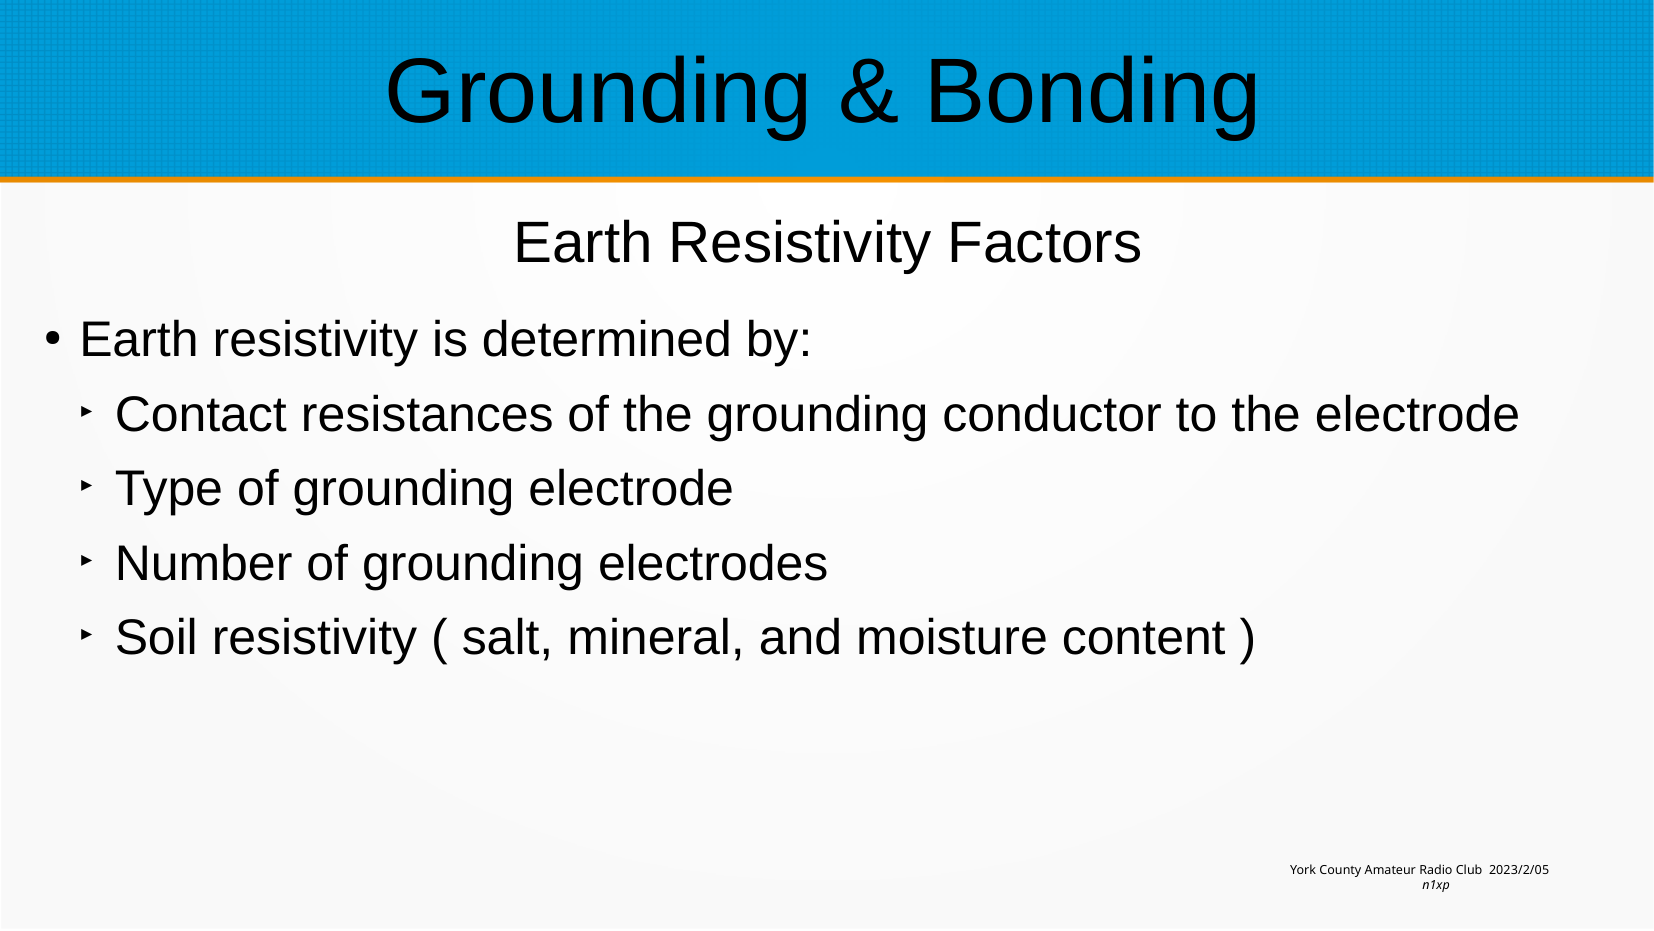

Grounding & Bonding
Earth Resistivity Factors
Earth resistivity is determined by:
Contact resistances of the grounding conductor to the electrode
Type of grounding electrode
Number of grounding electrodes
Soil resistivity ( salt, mineral, and moisture content )
York County Amateur Radio Club 2023/2/05
n1xp